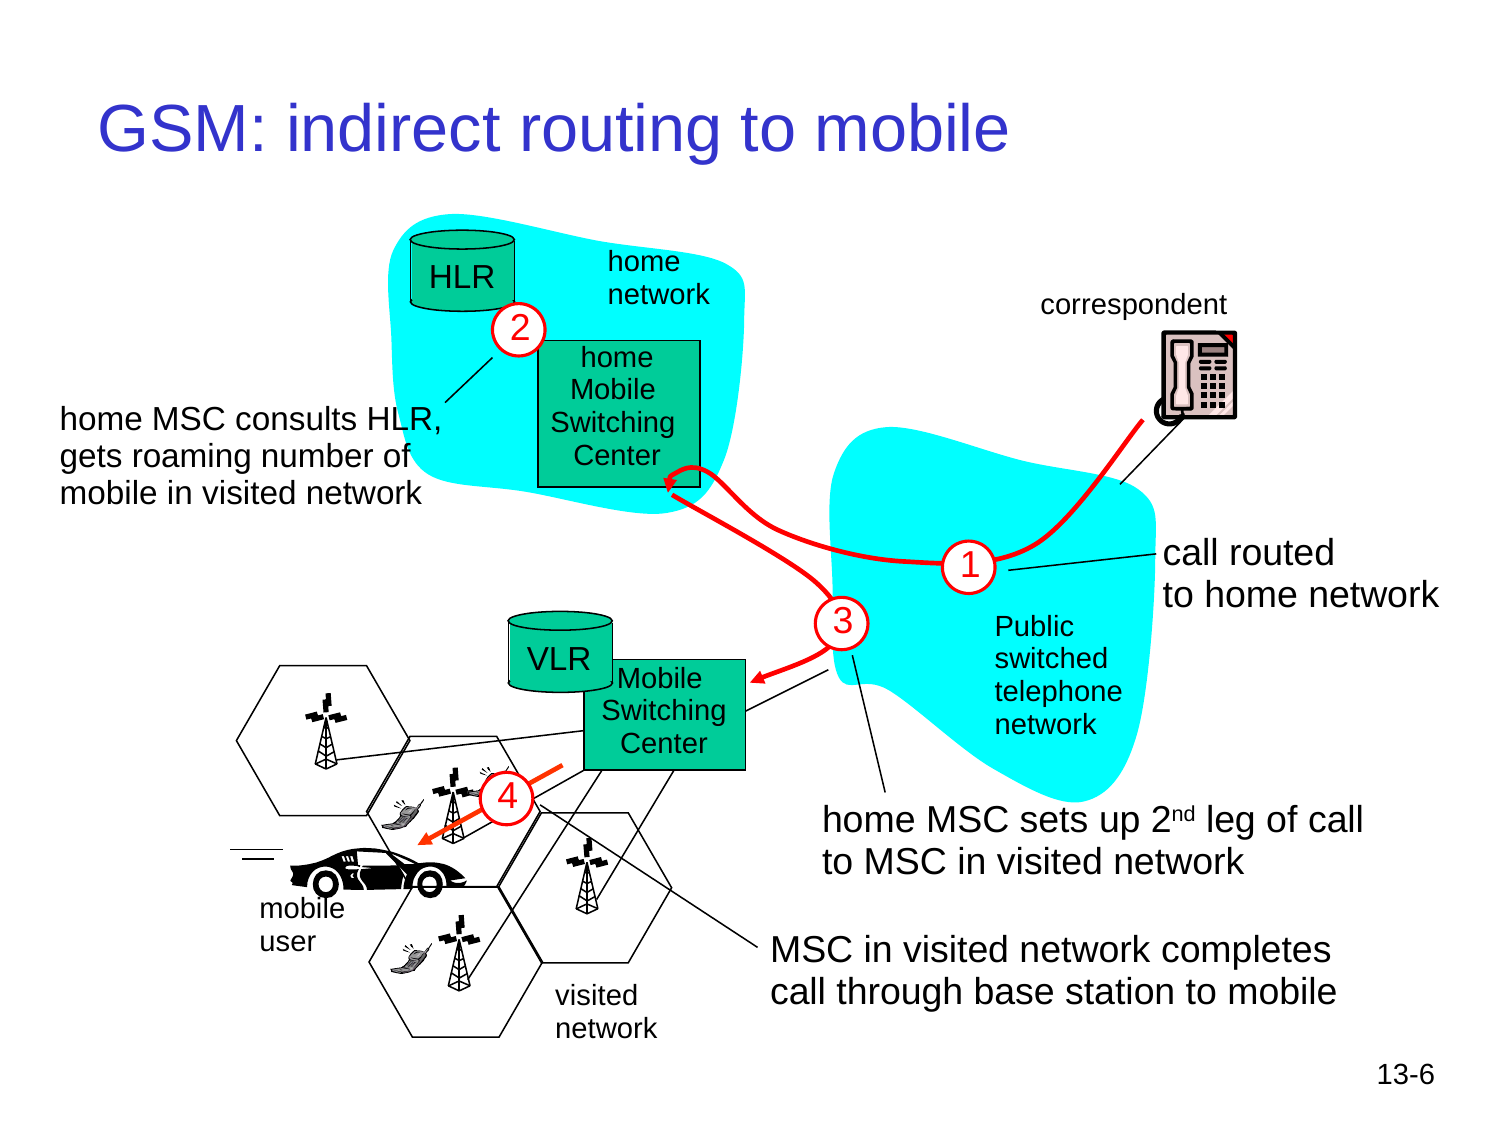

GSM: indirect routing to mobile
HLR
home
network
correspondent
2
home MSC consults HLR,
gets roaming number of
mobile in visited network
home
Mobile
Switching
Center
call routed
to home network
1
3
home MSC sets up 2nd leg of call
to MSC in visited network
Public switched
telephone
network
VLR
Mobile
Switching
Center
4
MSC in visited network completes
call through base station to mobile
mobile
user
visited
network
6